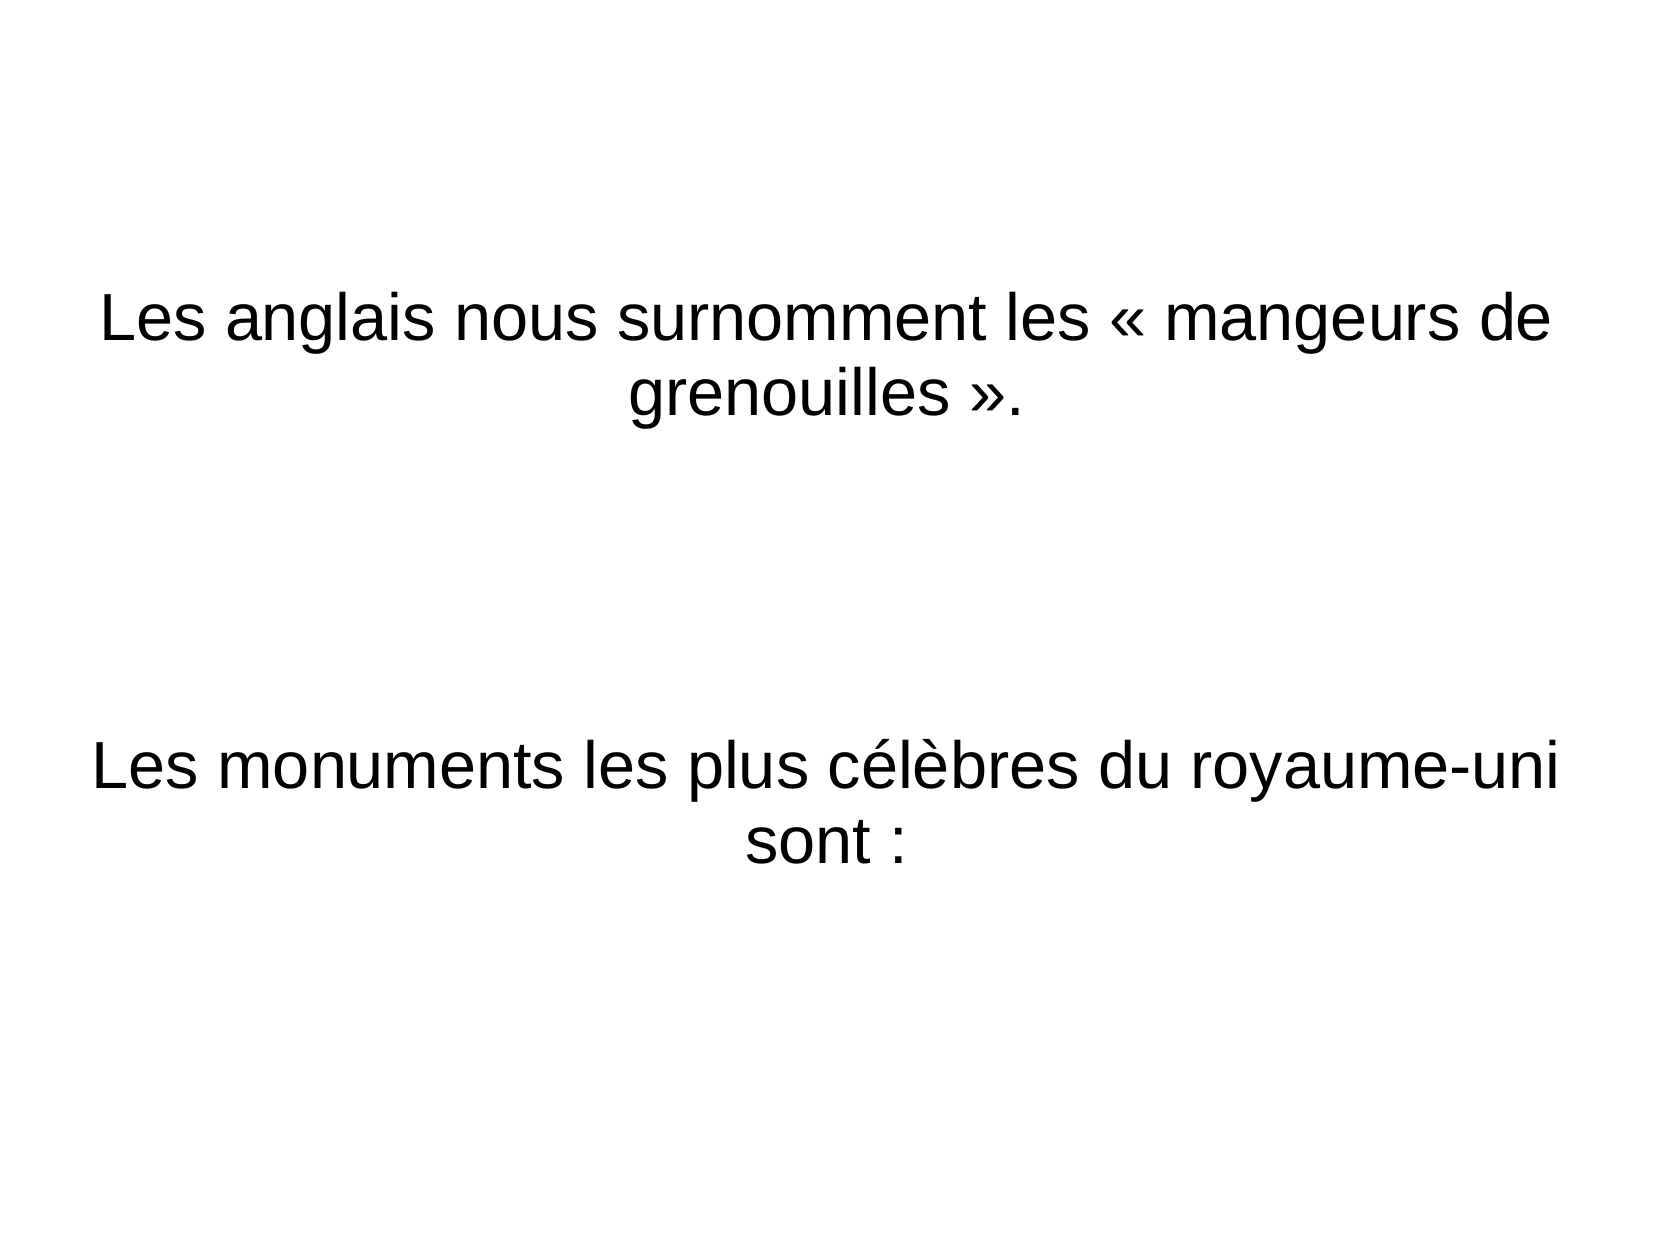

# Les anglais nous surnomment les « mangeurs de grenouilles ».
Les monuments les plus célèbres du royaume-uni sont :